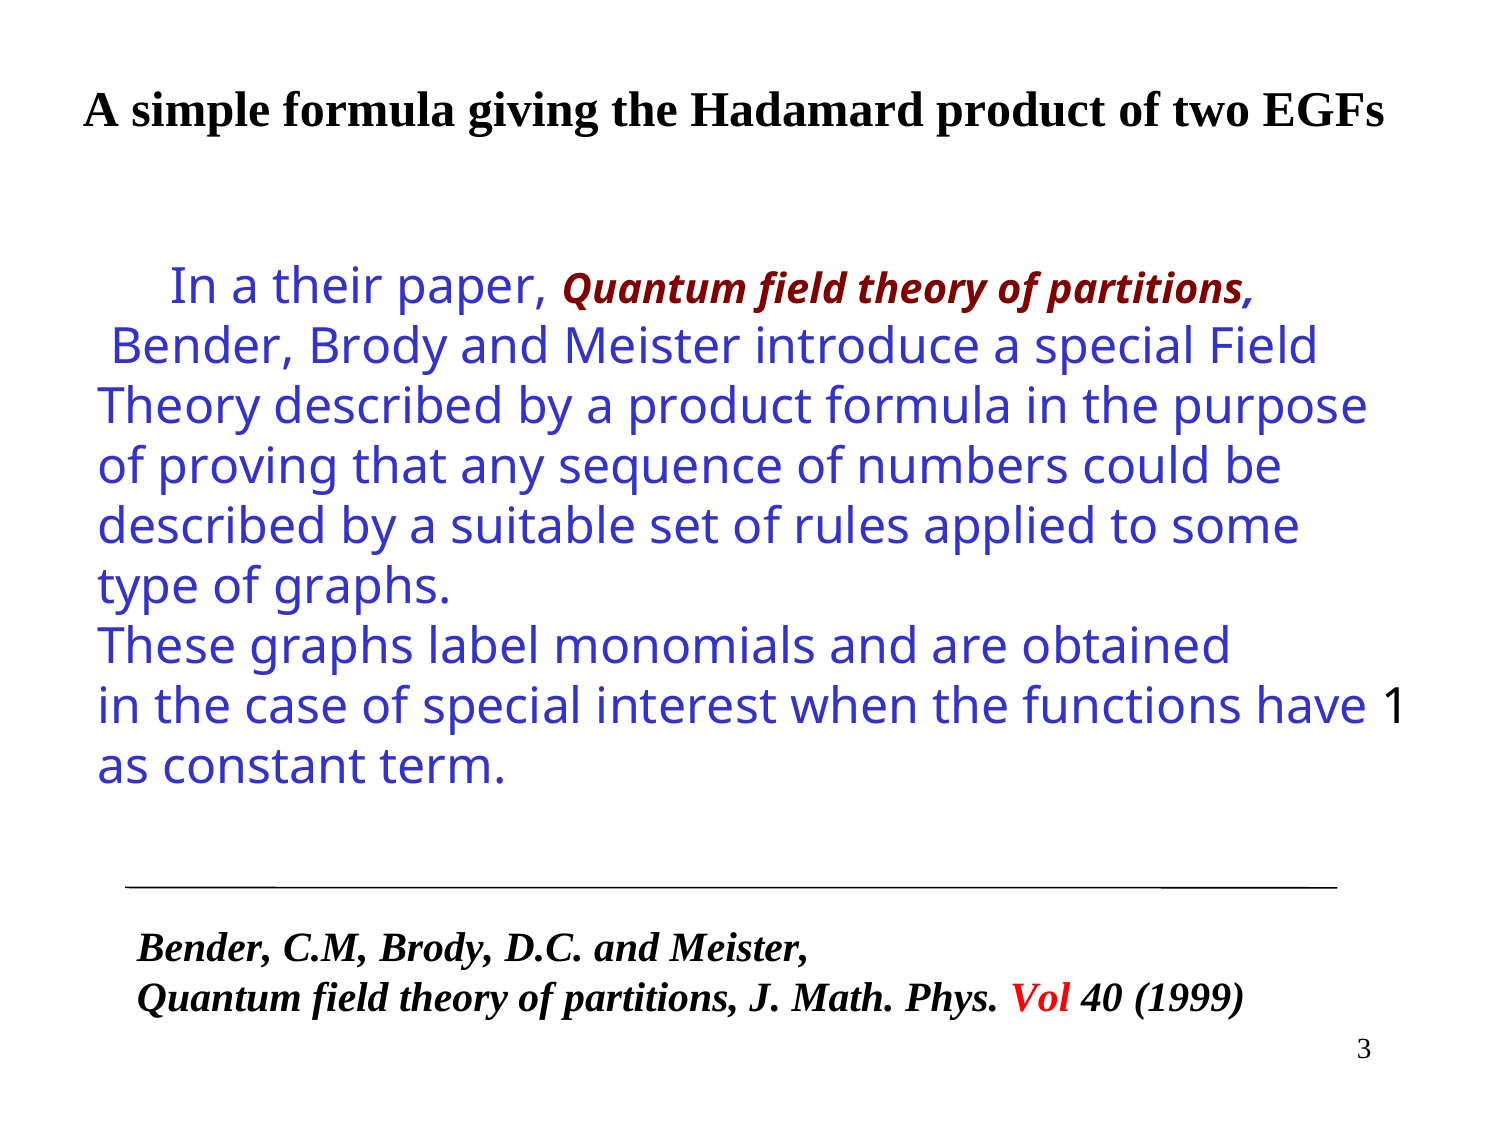

A simple formula giving the Hadamard product of two EGFs
	In a their paper, Quantum field theory of partitions,
 Bender, Brody and Meister introduce a special Field
Theory described by a product formula in the purpose
of proving that any sequence of numbers could be
described by a suitable set of rules applied to some
type of graphs.
These graphs label monomials and are obtained
in the case of special interest when the functions have 1
as constant term.
Bender, C.M, Brody, D.C. and Meister,
Quantum field theory of partitions, J. Math. Phys. Vol 40 (1999)‏
3